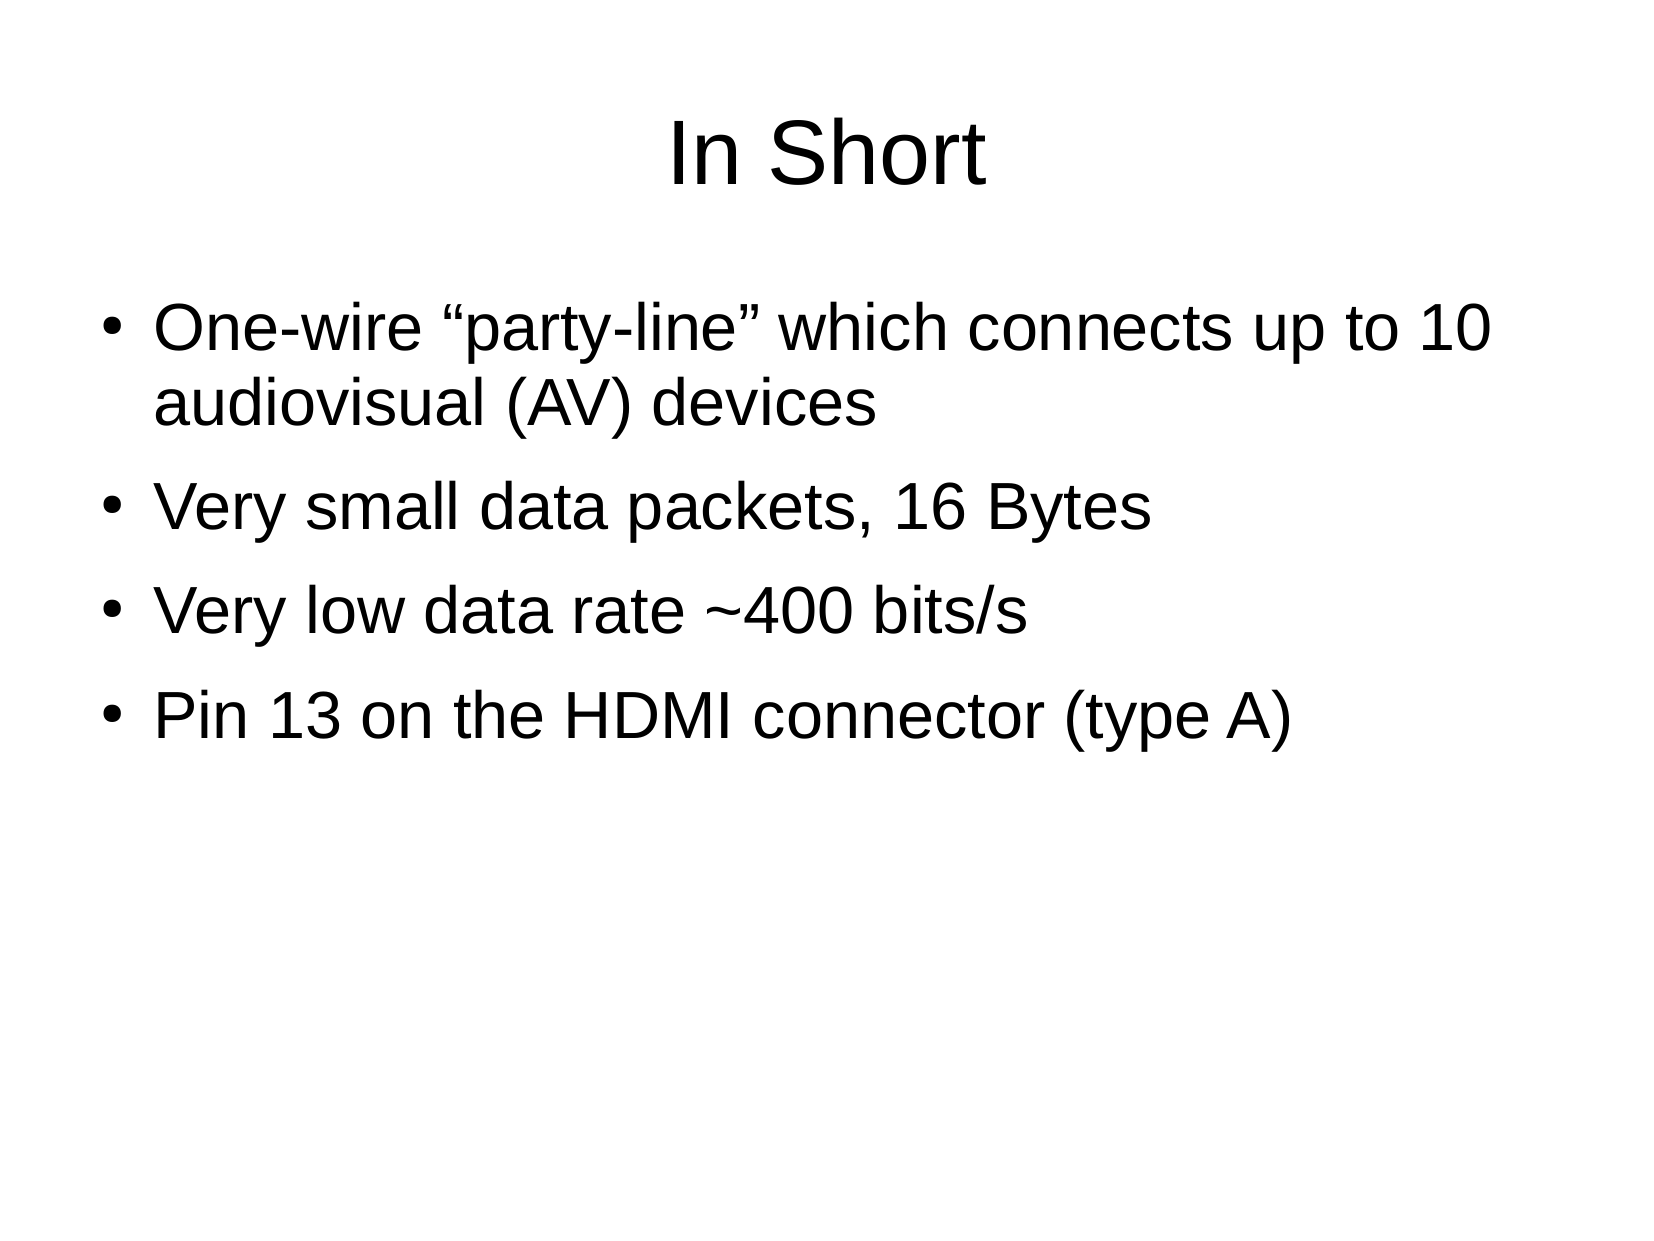

# In Short
One-wire “party-line” which connects up to 10 audiovisual (AV) devices
Very small data packets, 16 Bytes
Very low data rate ~400 bits/s
Pin 13 on the HDMI connector (type A)